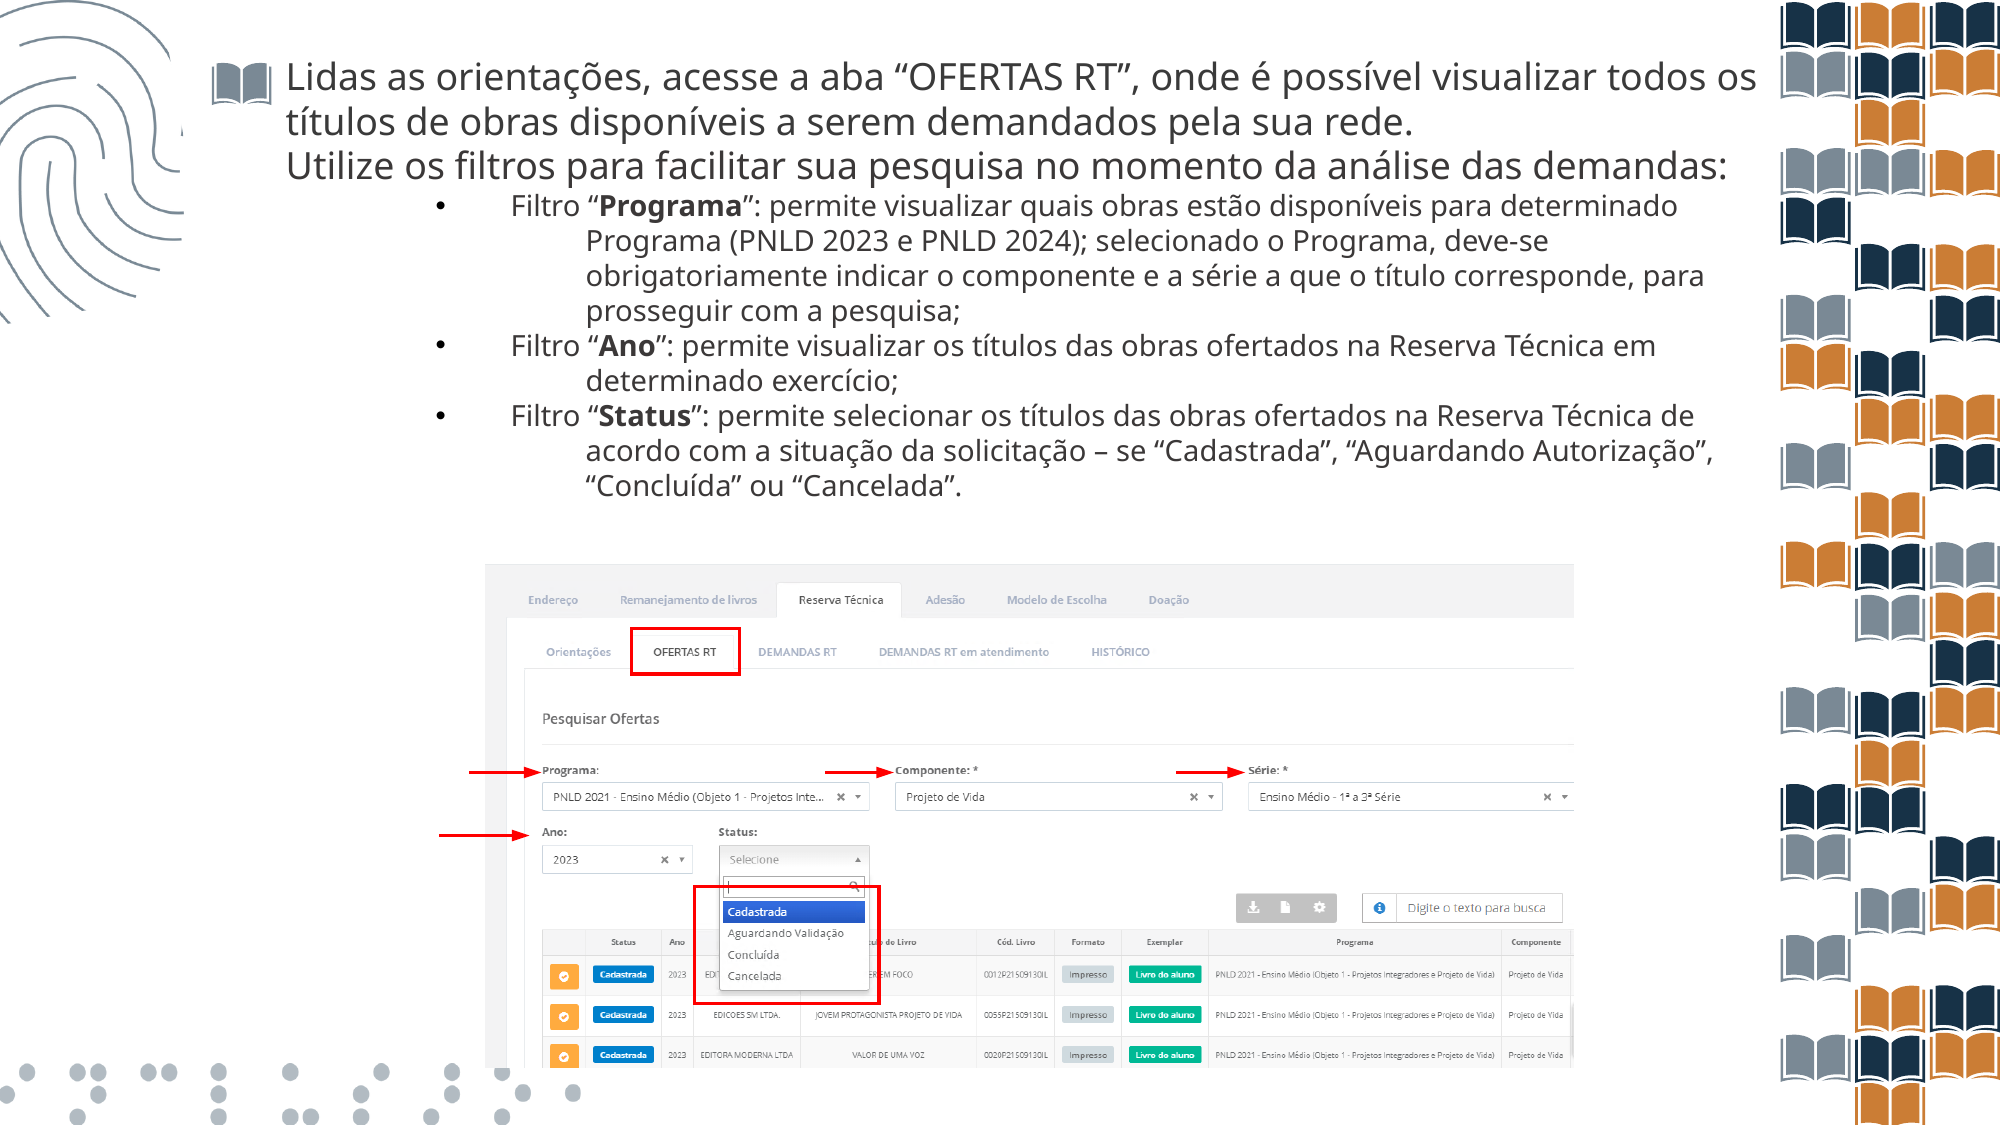

Lidas as orientações, acesse a aba “OFERTAS RT”, onde é possível visualizar todos os títulos de obras disponíveis a serem demandados pela sua rede.
Utilize os filtros para facilitar sua pesquisa no momento da análise das demandas:
Filtro “Programa”: permite visualizar quais obras estão disponíveis para determinado Programa (PNLD 2023 e PNLD 2024); selecionado o Programa, deve-se obrigatoriamente indicar o componente e a série a que o título corresponde, para prosseguir com a pesquisa;
Filtro “Ano”: permite visualizar os títulos das obras ofertados na Reserva Técnica em determinado exercício;
Filtro “Status”: permite selecionar os títulos das obras ofertados na Reserva Técnica de acordo com a situação da solicitação – se “Cadastrada”, “Aguardando Autorização”, “Concluída” ou “Cancelada”.